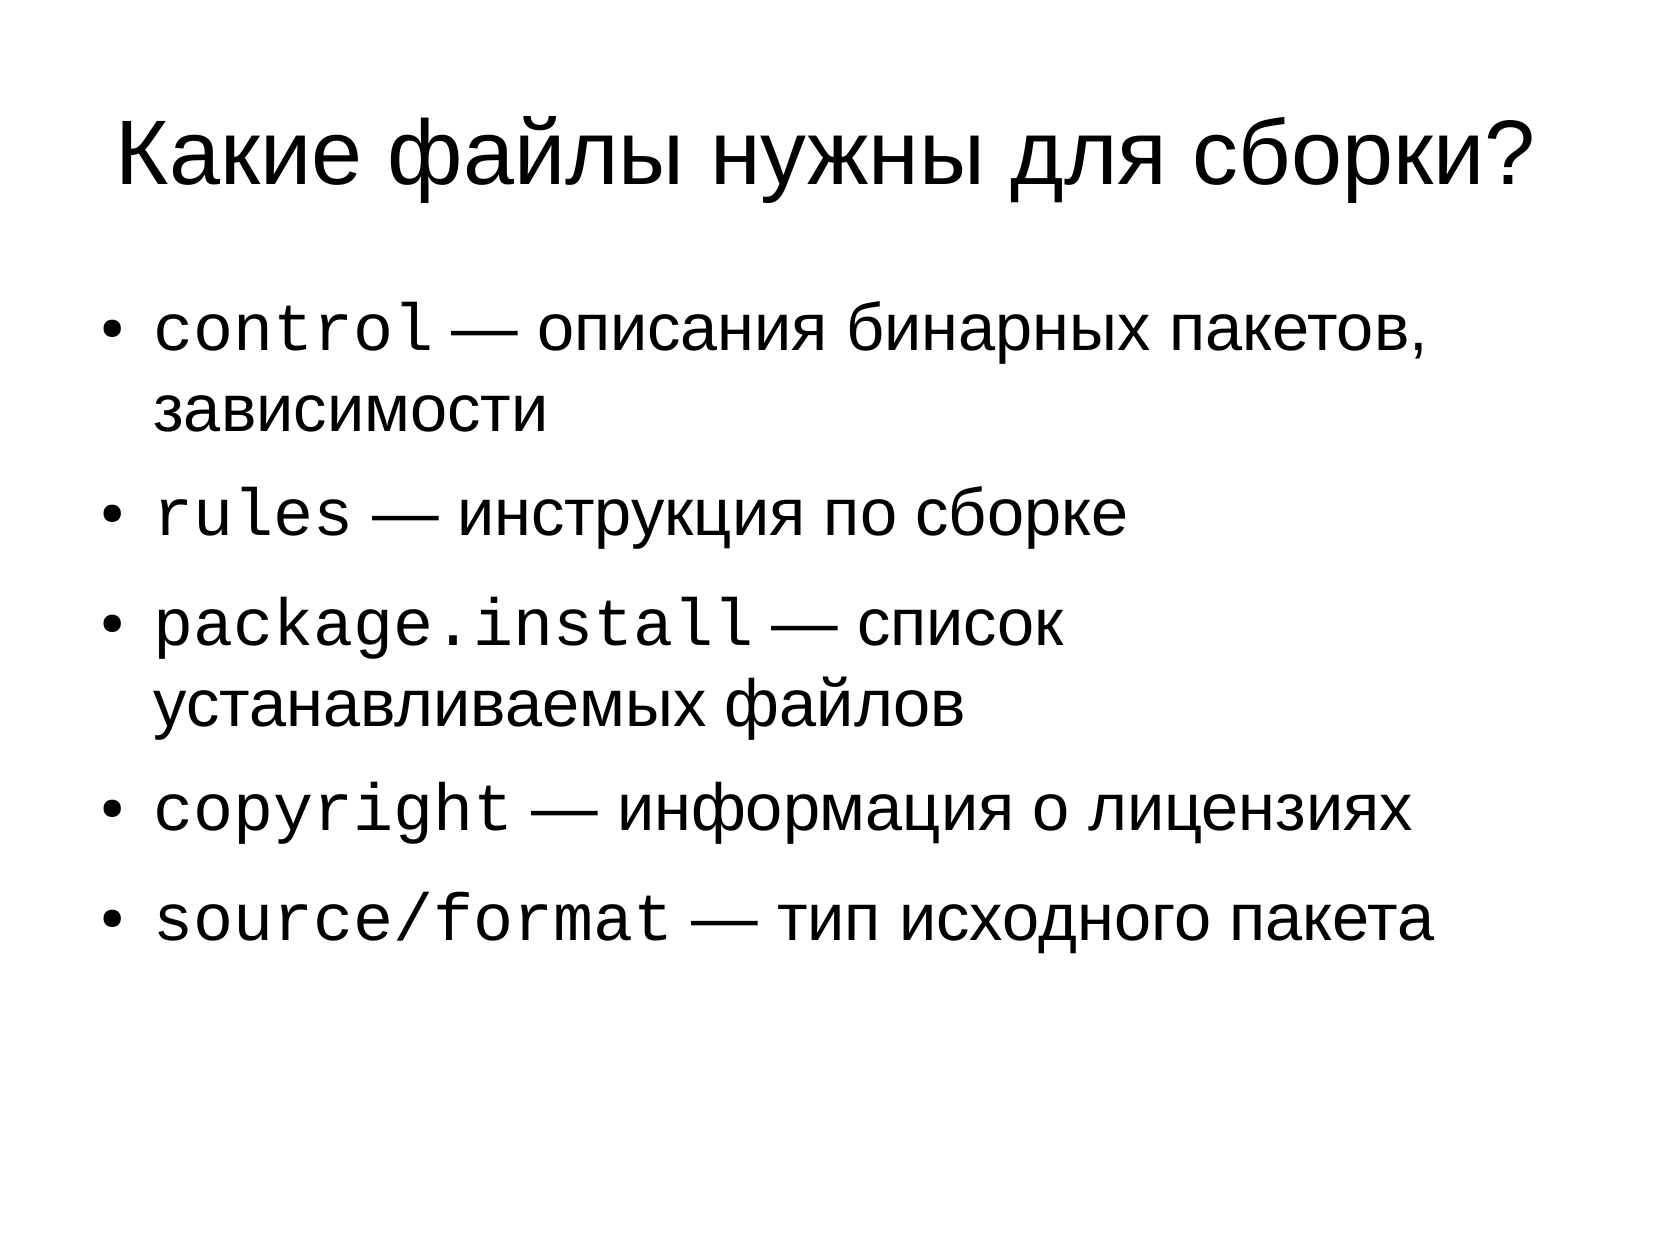

# Какие файлы нужны для сборки?
сontrol — описания бинарных пакетов, зависимости
rules — инструкция по сборке
package.install — список устанавливаемых файлов
copyright — информация о лицензиях
source/format — тип исходного пакета